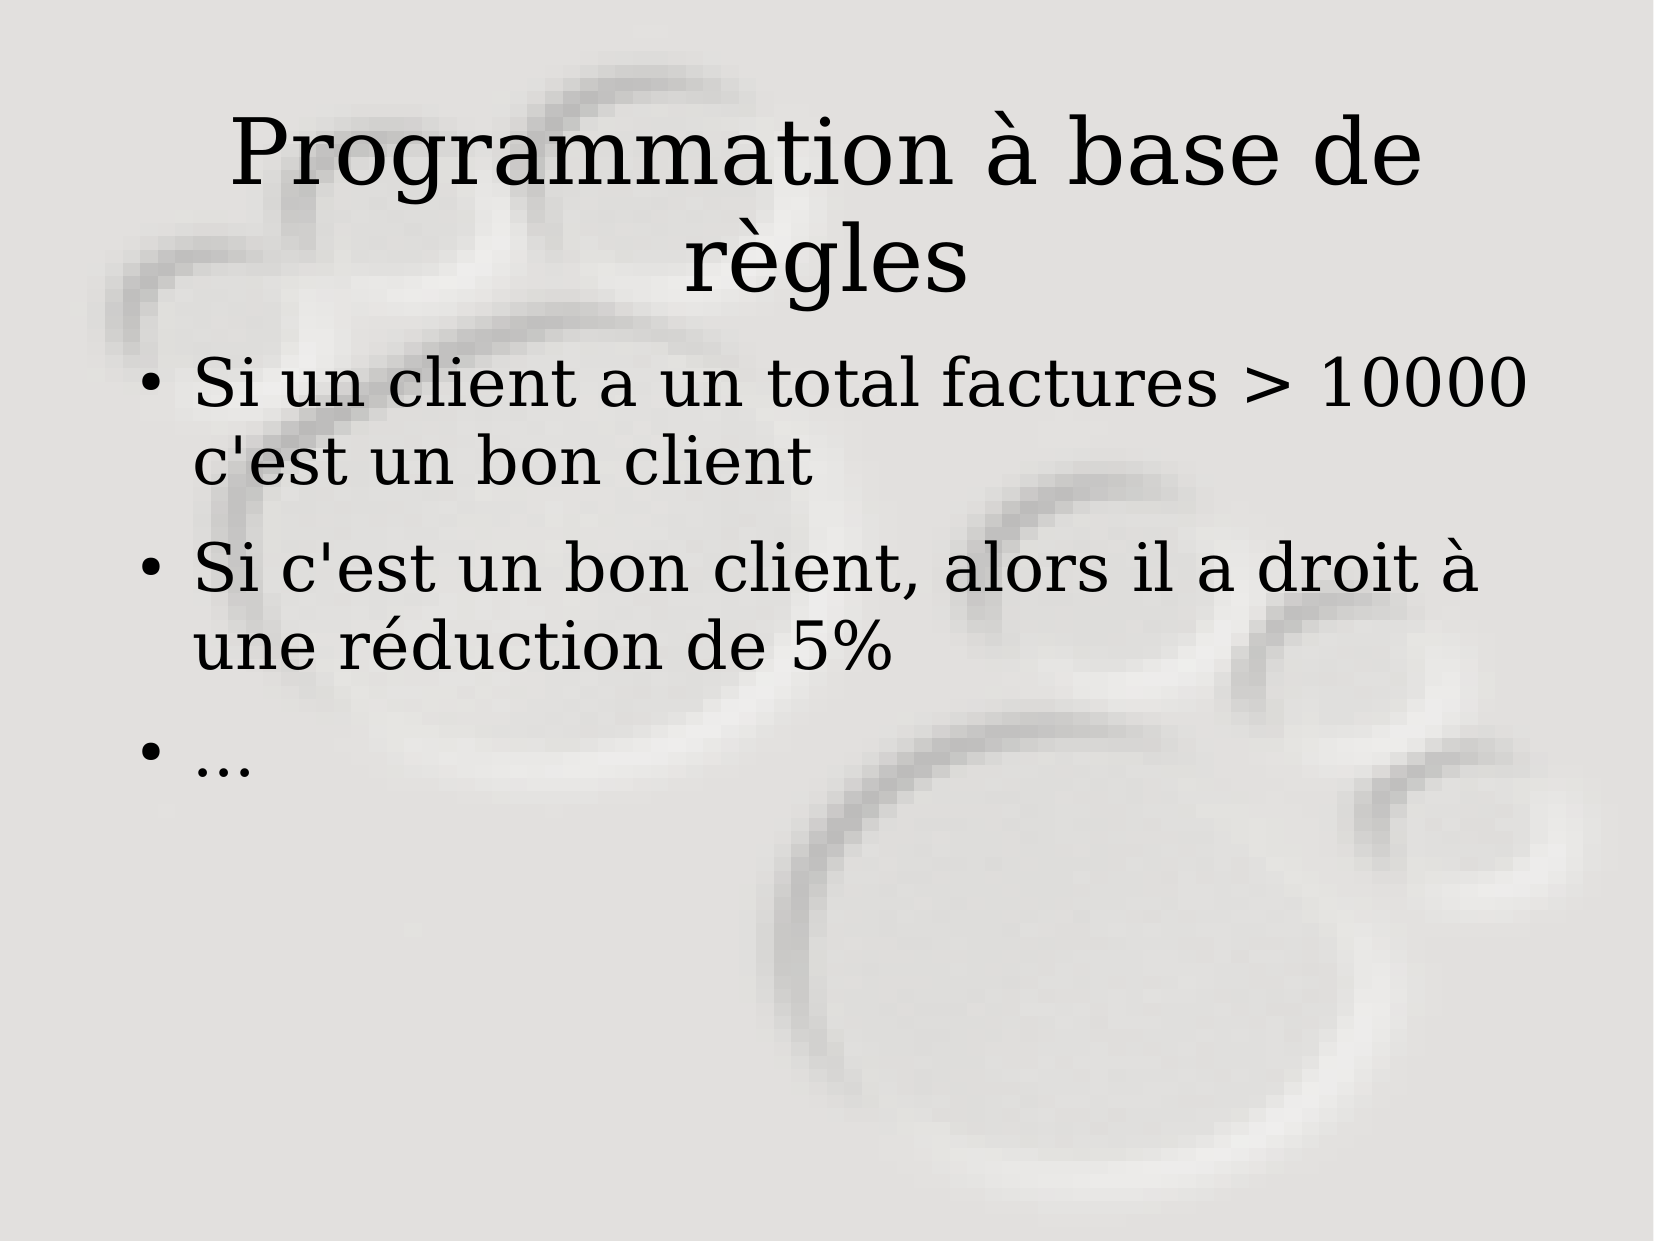

# Programmation à base de règles
Si un client a un total factures > 10000 c'est un bon client
Si c'est un bon client, alors il a droit à une réduction de 5%
...